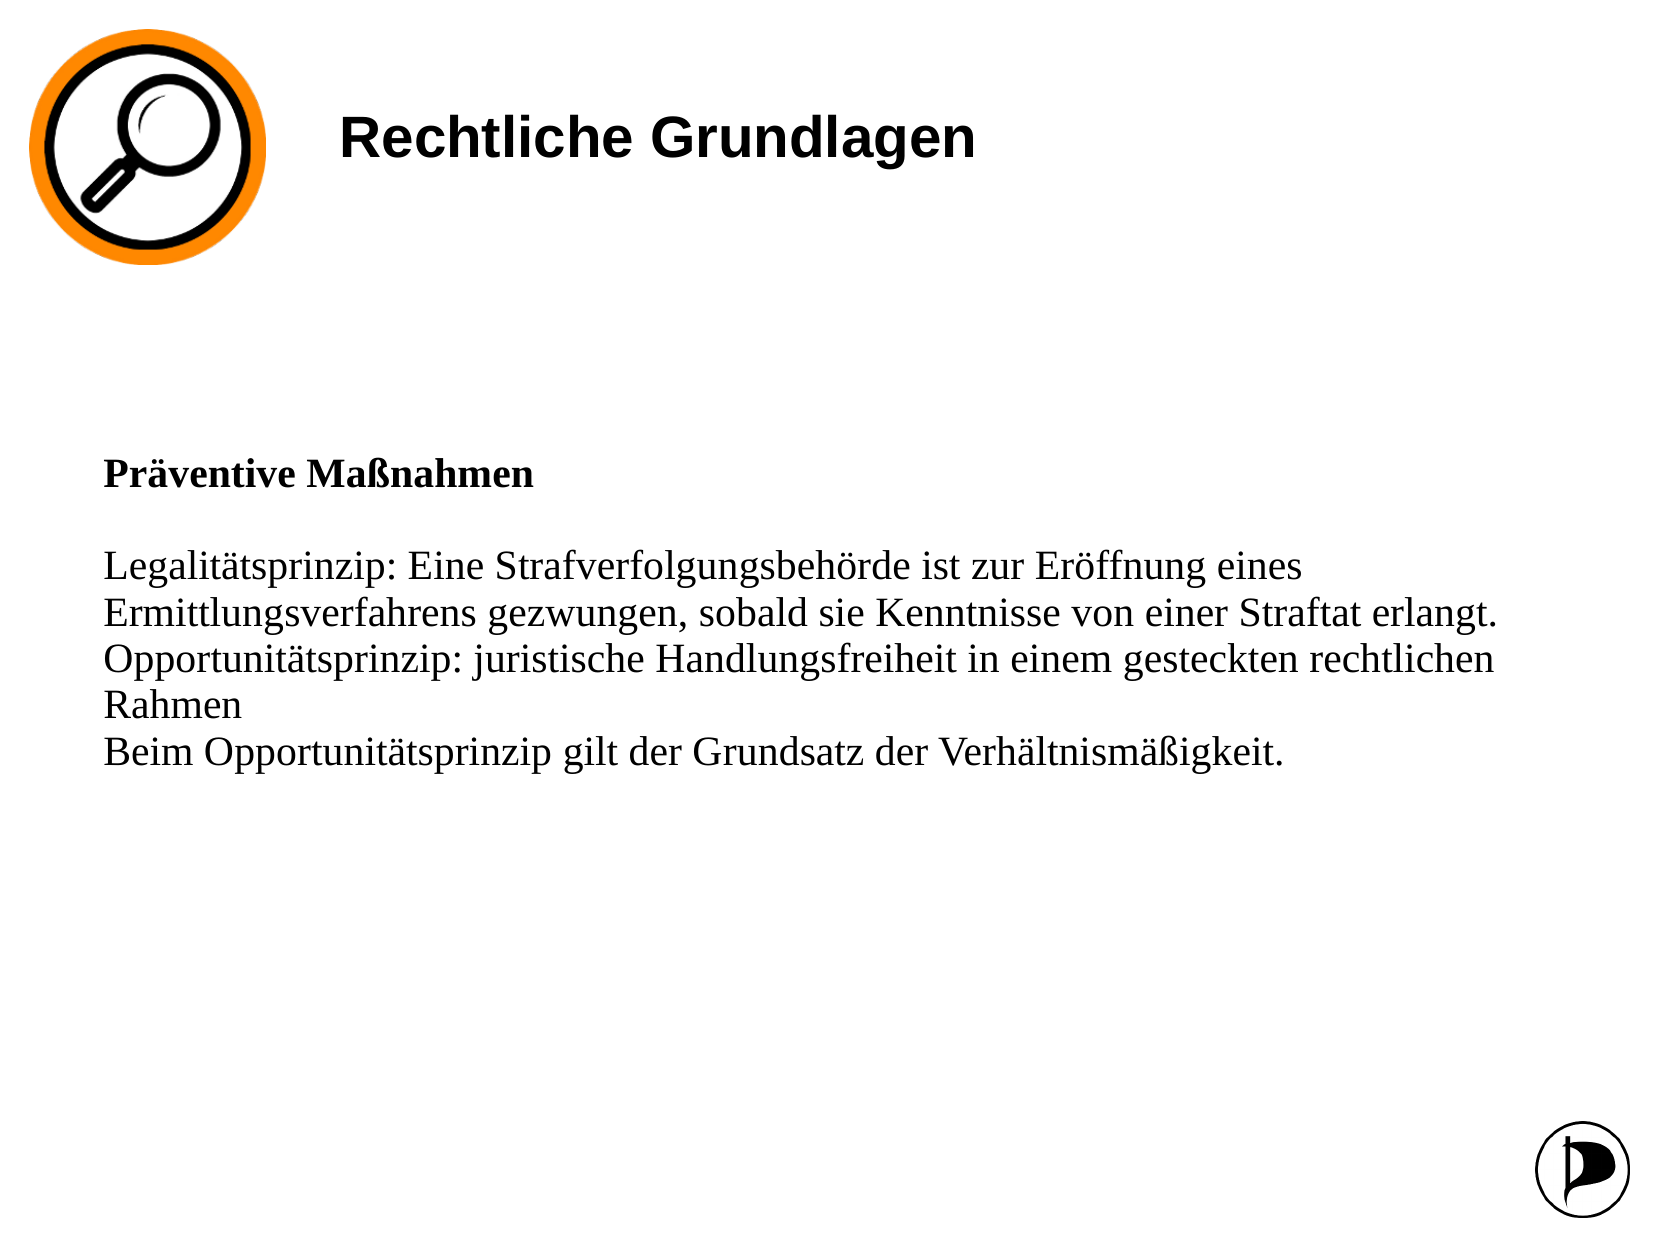

Rechtliche Grundlagen
Präventive Maßnahmen
Legalitätsprinzip: Eine Strafverfolgungsbehörde ist zur Eröffnung eines Ermittlungsverfahrens gezwungen, sobald sie Kenntnisse von einer Straftat erlangt.
Opportunitätsprinzip: juristische Handlungsfreiheit in einem gesteckten rechtlichen Rahmen
Beim Opportunitätsprinzip gilt der Grundsatz der Verhältnismäßigkeit.